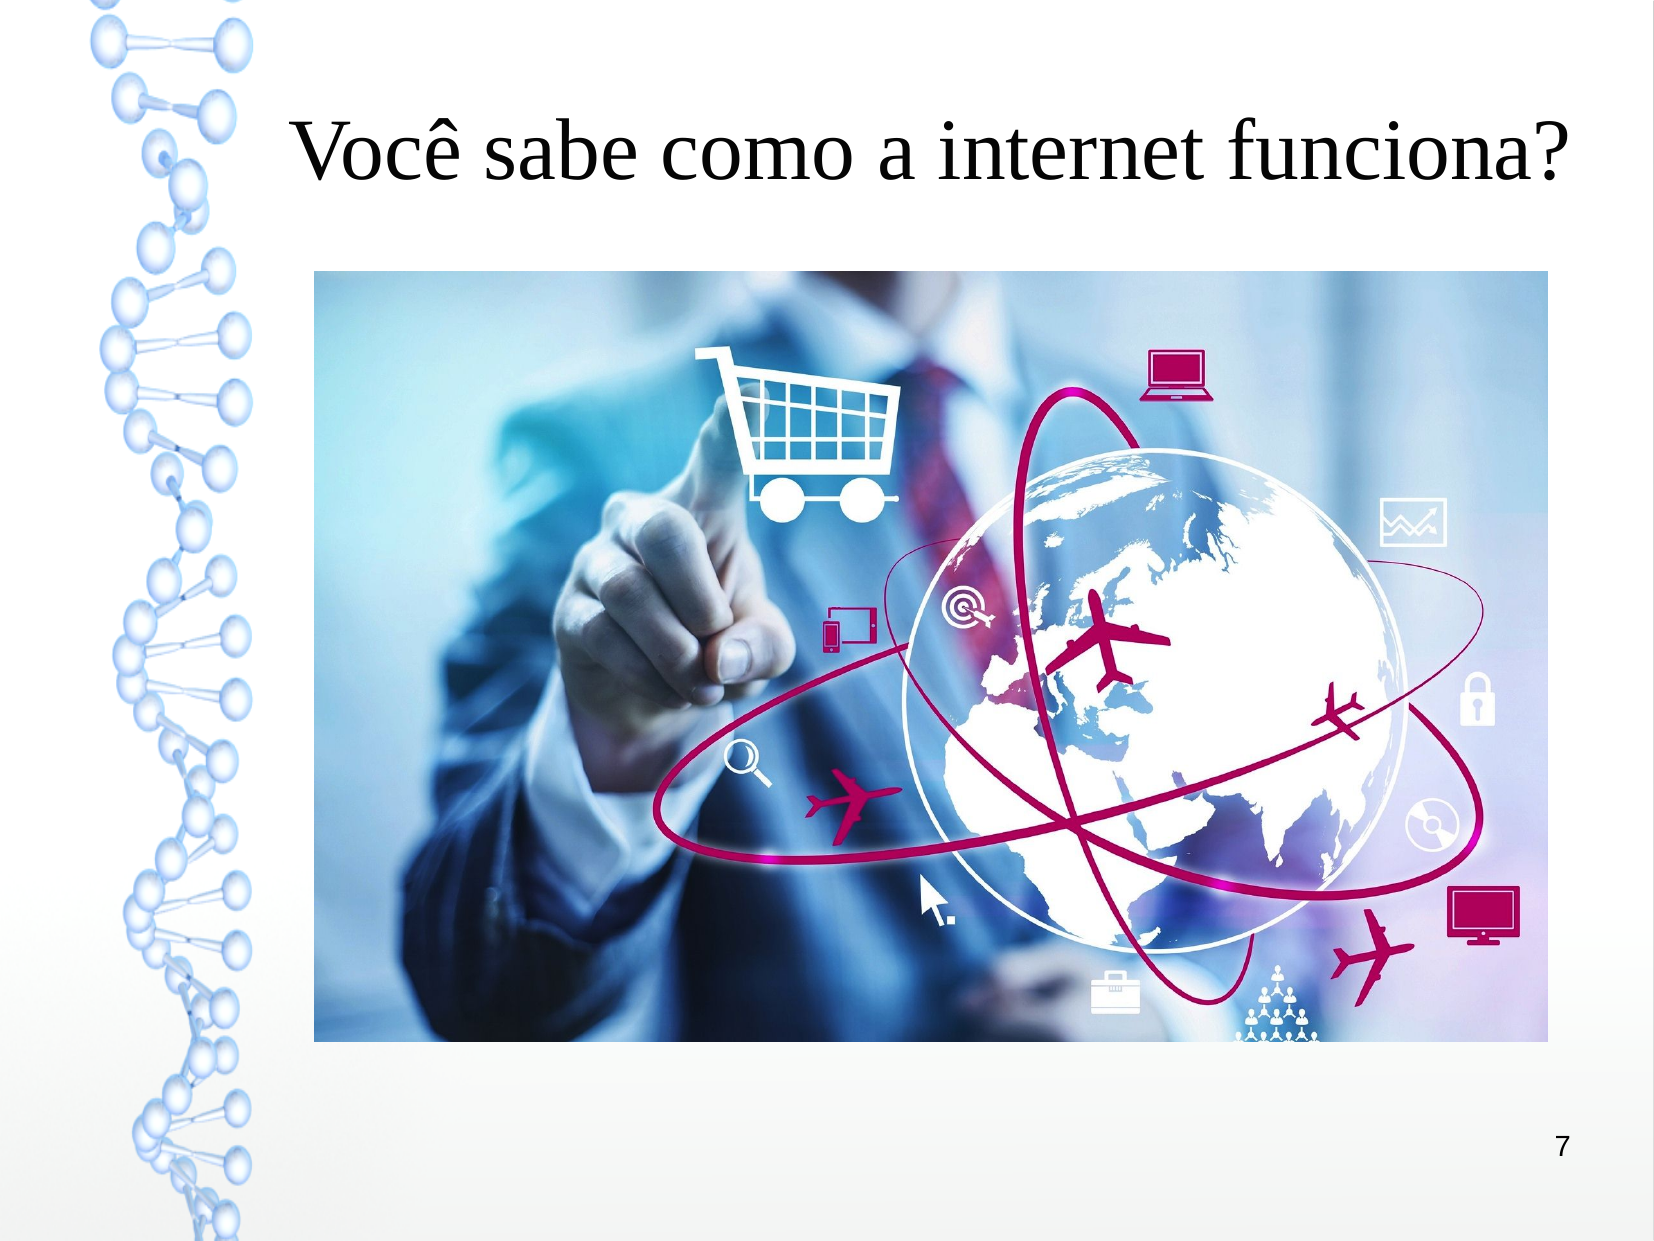

# Você sabe como a internet funciona?
7